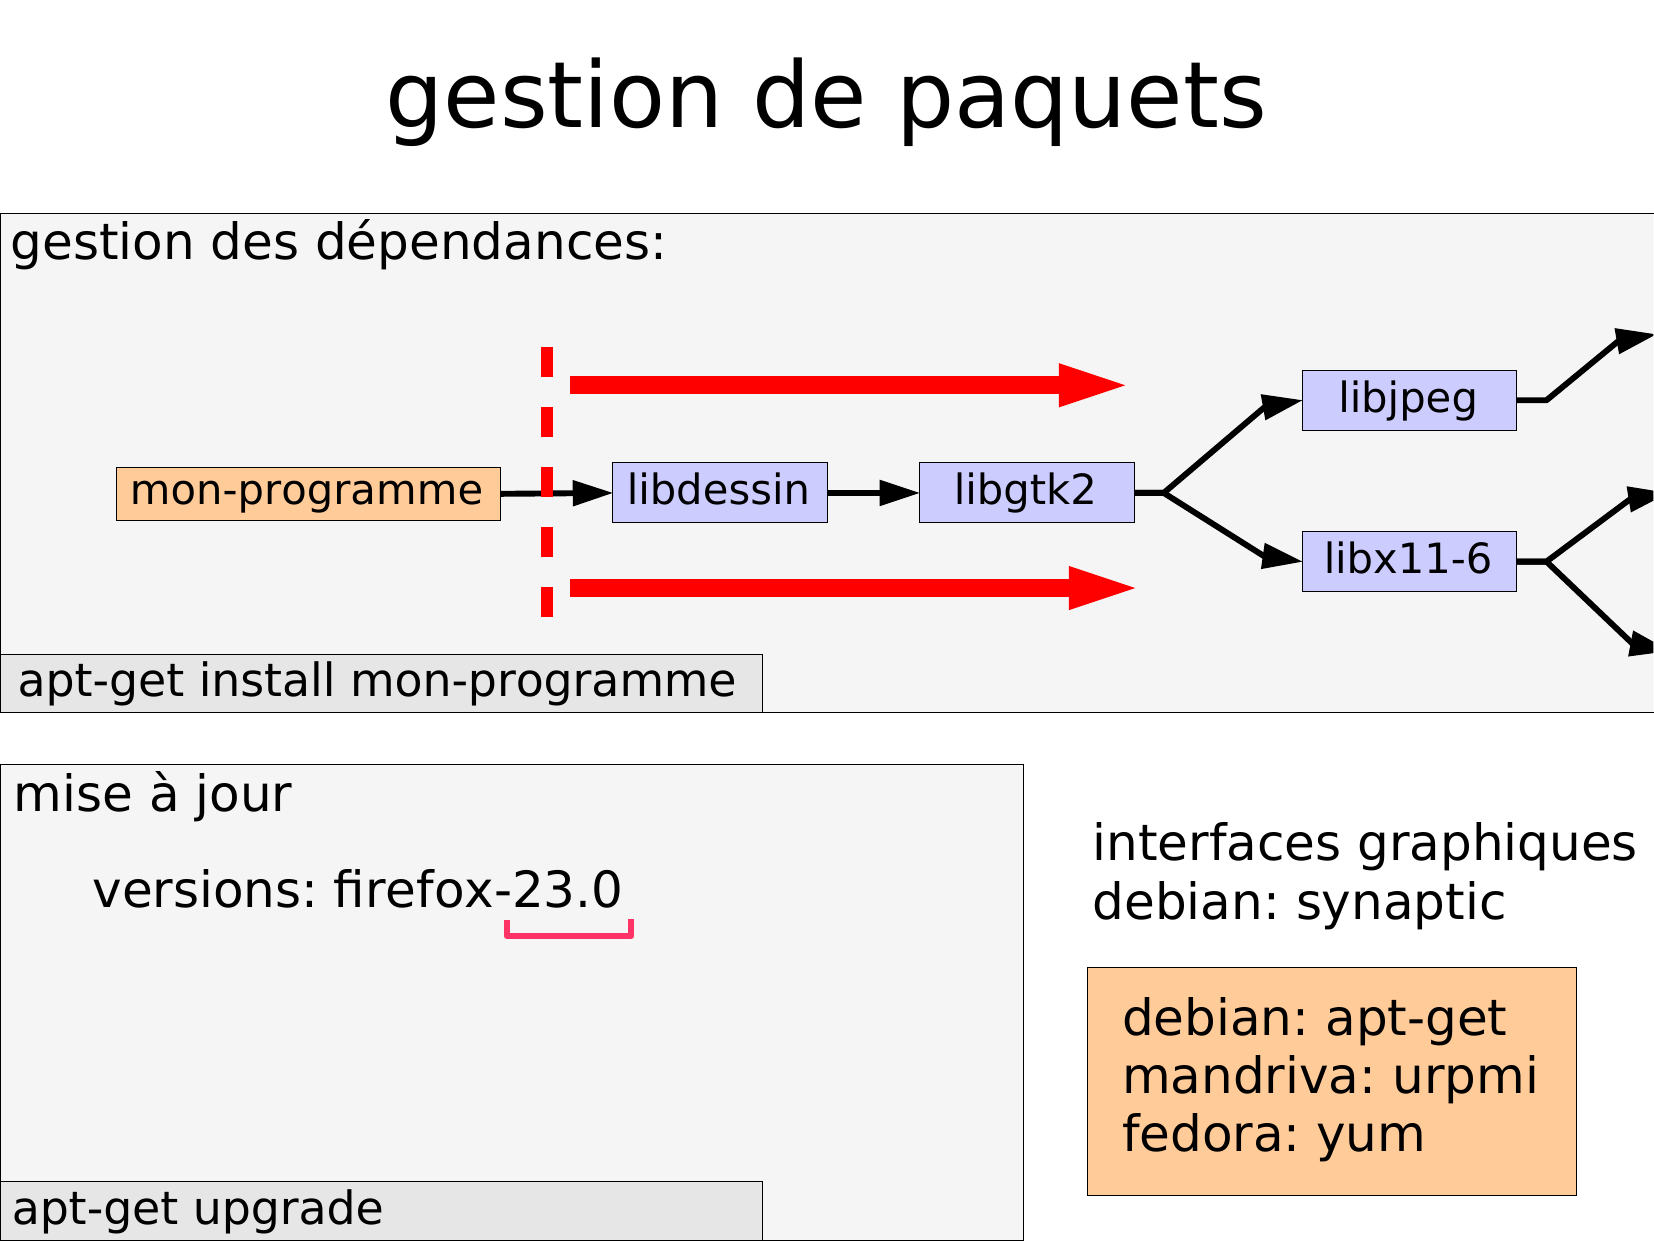

# gestion de paquets
gestion des dépendances:
libjpeg
libjpeg
libdessin
libgtk2
libjpeg
mon-programme
libx11-6
libjpeg
apt-get install mon-programme
mise à jour
interfaces graphiques
debian: synaptic
versions: firefox-23.0
debian: apt-get
mandriva: urpmi
fedora: yum
apt-get upgrade